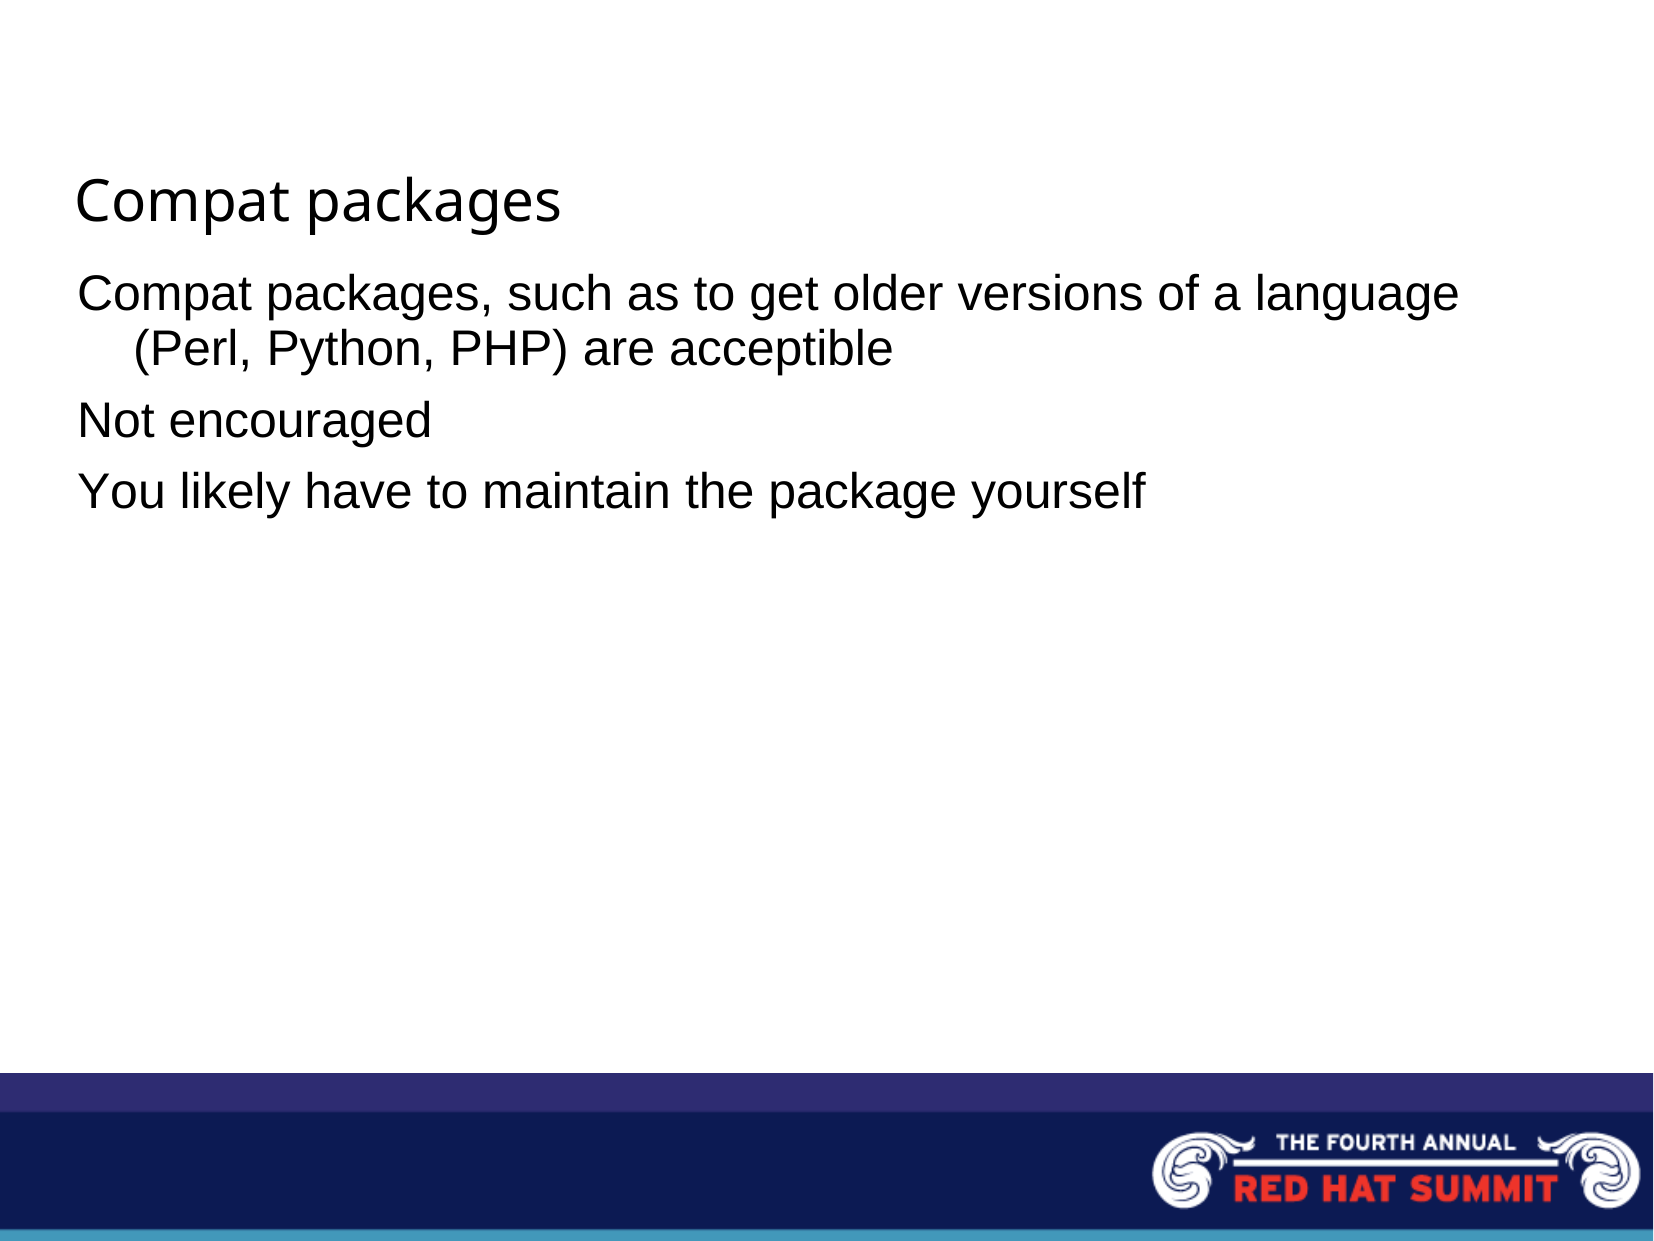

# Compat packages
Compat packages, such as to get older versions of a language (Perl, Python, PHP) are acceptible
Not encouraged
You likely have to maintain the package yourself